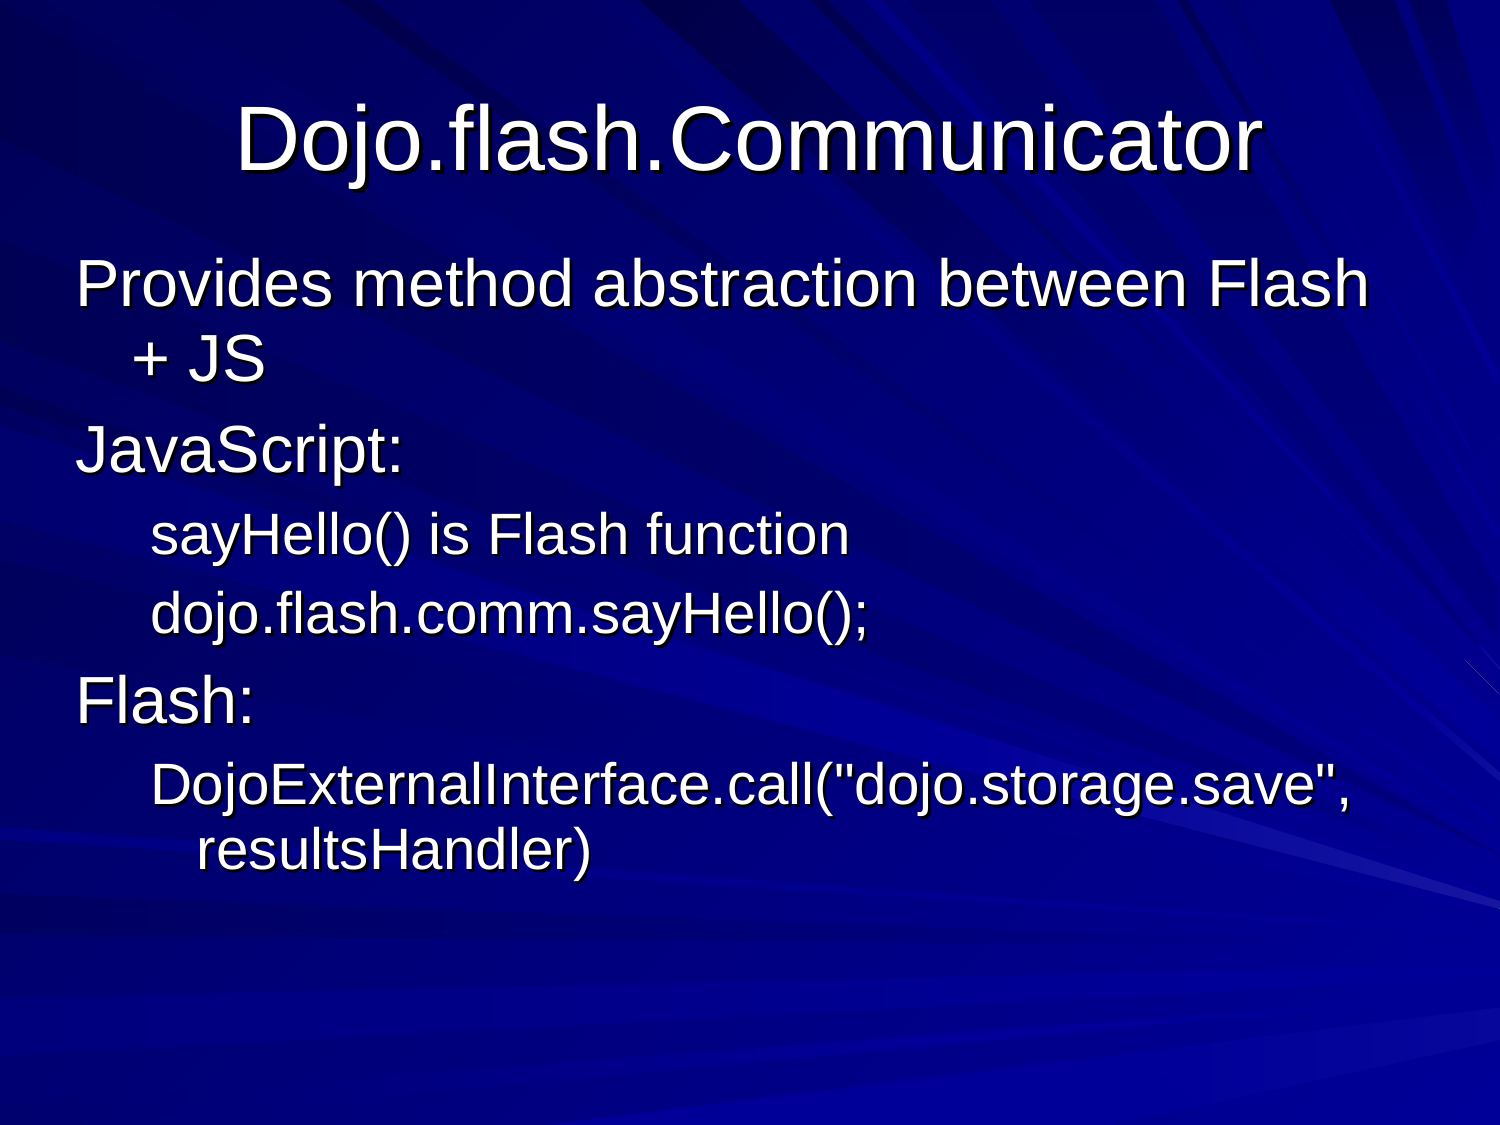

# Dojo.flash.Communicator
Provides method abstraction between Flash + JS
JavaScript:
sayHello() is Flash function
dojo.flash.comm.sayHello();
Flash:
DojoExternalInterface.call("dojo.storage.save", resultsHandler)